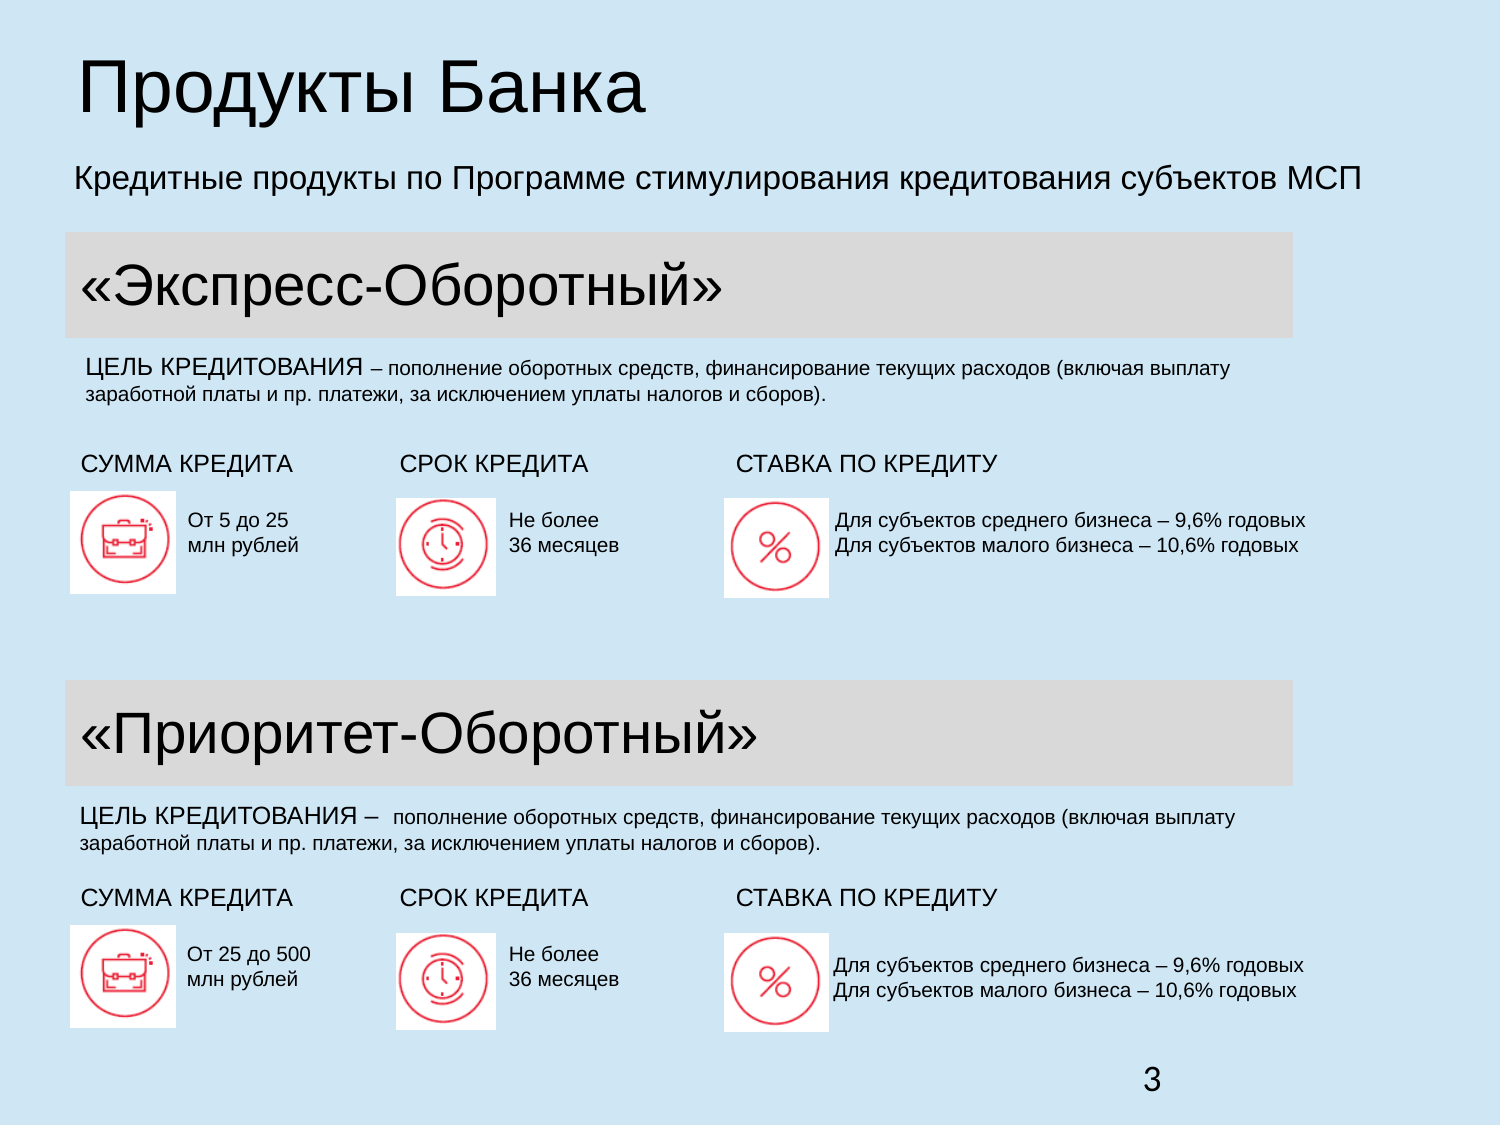

# Продукты Банка
Кредитные продукты по Программе стимулирования кредитования субъектов МСП
| «Экспресс-Оборотный» |
| --- |
ЦЕЛЬ КРЕДИТОВАНИЯ – пополнение оборотных средств, финансирование текущих расходов (включая выплату заработной платы и пр. платежи, за исключением уплаты налогов и сборов).
СУММА КРЕДИТА
СРОК КРЕДИТА
СТАВКА ПО КРЕДИТУ
От 5 до 25
млн рублей
Не более
36 месяцев
Для субъектов среднего бизнеса – 9,6% годовых
Для субъектов малого бизнеса – 10,6% годовых
| «Приоритет-Оборотный» |
| --- |
ЦЕЛЬ КРЕДИТОВАНИЯ – пополнение оборотных средств, финансирование текущих расходов (включая выплату заработной платы и пр. платежи, за исключением уплаты налогов и сборов).
СУММА КРЕДИТА
СРОК КРЕДИТА
СТАВКА ПО КРЕДИТУ
От 25 до 500
млн рублей
Не более
36 месяцев
Для субъектов среднего бизнеса – 9,6% годовых
Для субъектов малого бизнеса – 10,6% годовых